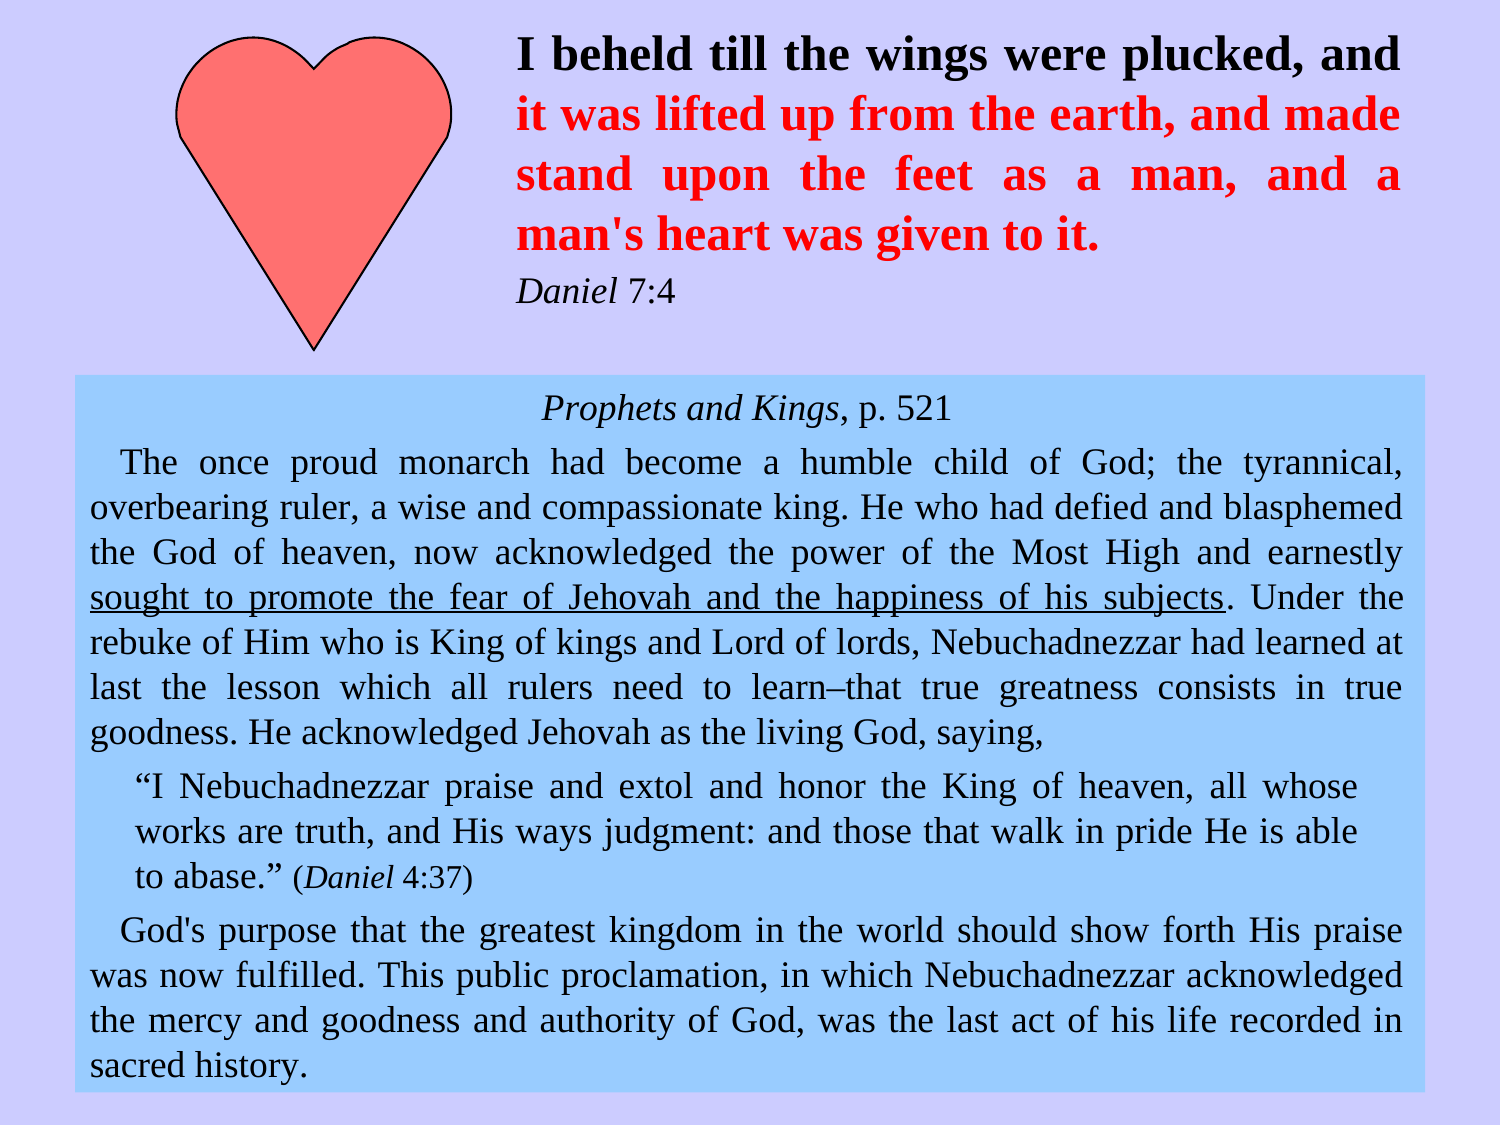

I beheld till the wings were plucked, and it was lifted up from the earth, and made stand upon the feet as a man, and a man's heart was given to it.
Daniel 7:4
Prophets and Kings, p. 521
The once proud monarch had become a humble child of God; the tyrannical, overbearing ruler, a wise and compassionate king. He who had defied and blasphemed the God of heaven, now acknowledged the power of the Most High and earnestly sought to promote the fear of Jehovah and the happiness of his subjects. Under the rebuke of Him who is King of kings and Lord of lords, Nebuchadnezzar had learned at last the lesson which all rulers need to learn–that true greatness consists in true goodness. He acknowledged Jehovah as the living God, saying,
“I Nebuchadnezzar praise and extol and honor the King of heaven, all whose works are truth, and His ways judgment: and those that walk in pride He is able to abase.” (Daniel 4:37)
God's purpose that the greatest kingdom in the world should show forth His praise was now fulfilled. This public proclamation, in which Nebuchadnezzar acknowledged the mercy and goodness and authority of God, was the last act of his life recorded in sacred history.